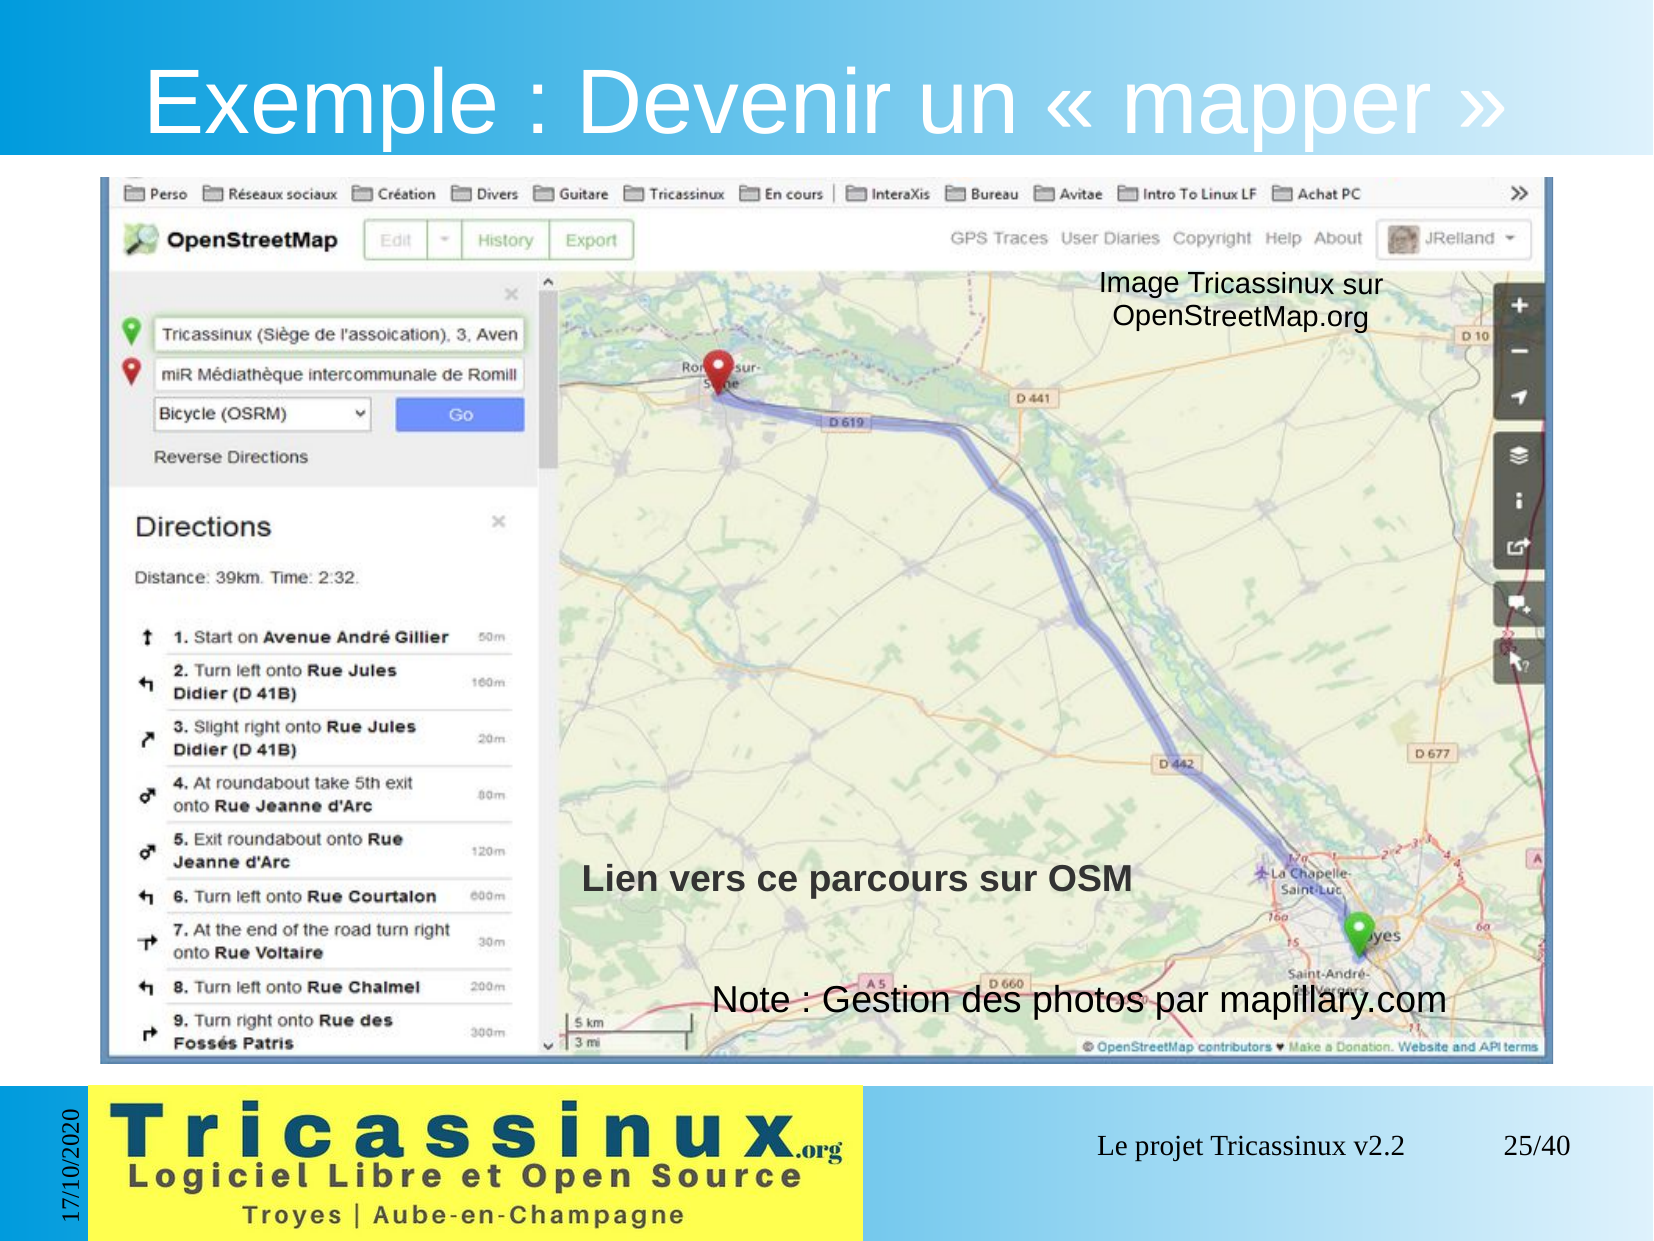

# Exemple : Devenir un « mapper »
Image Tricassinux sur OpenStreetMap.org
Lien vers ce parcours sur OSM
Note : Gestion des photos par mapillary.com
17/10/2020
25